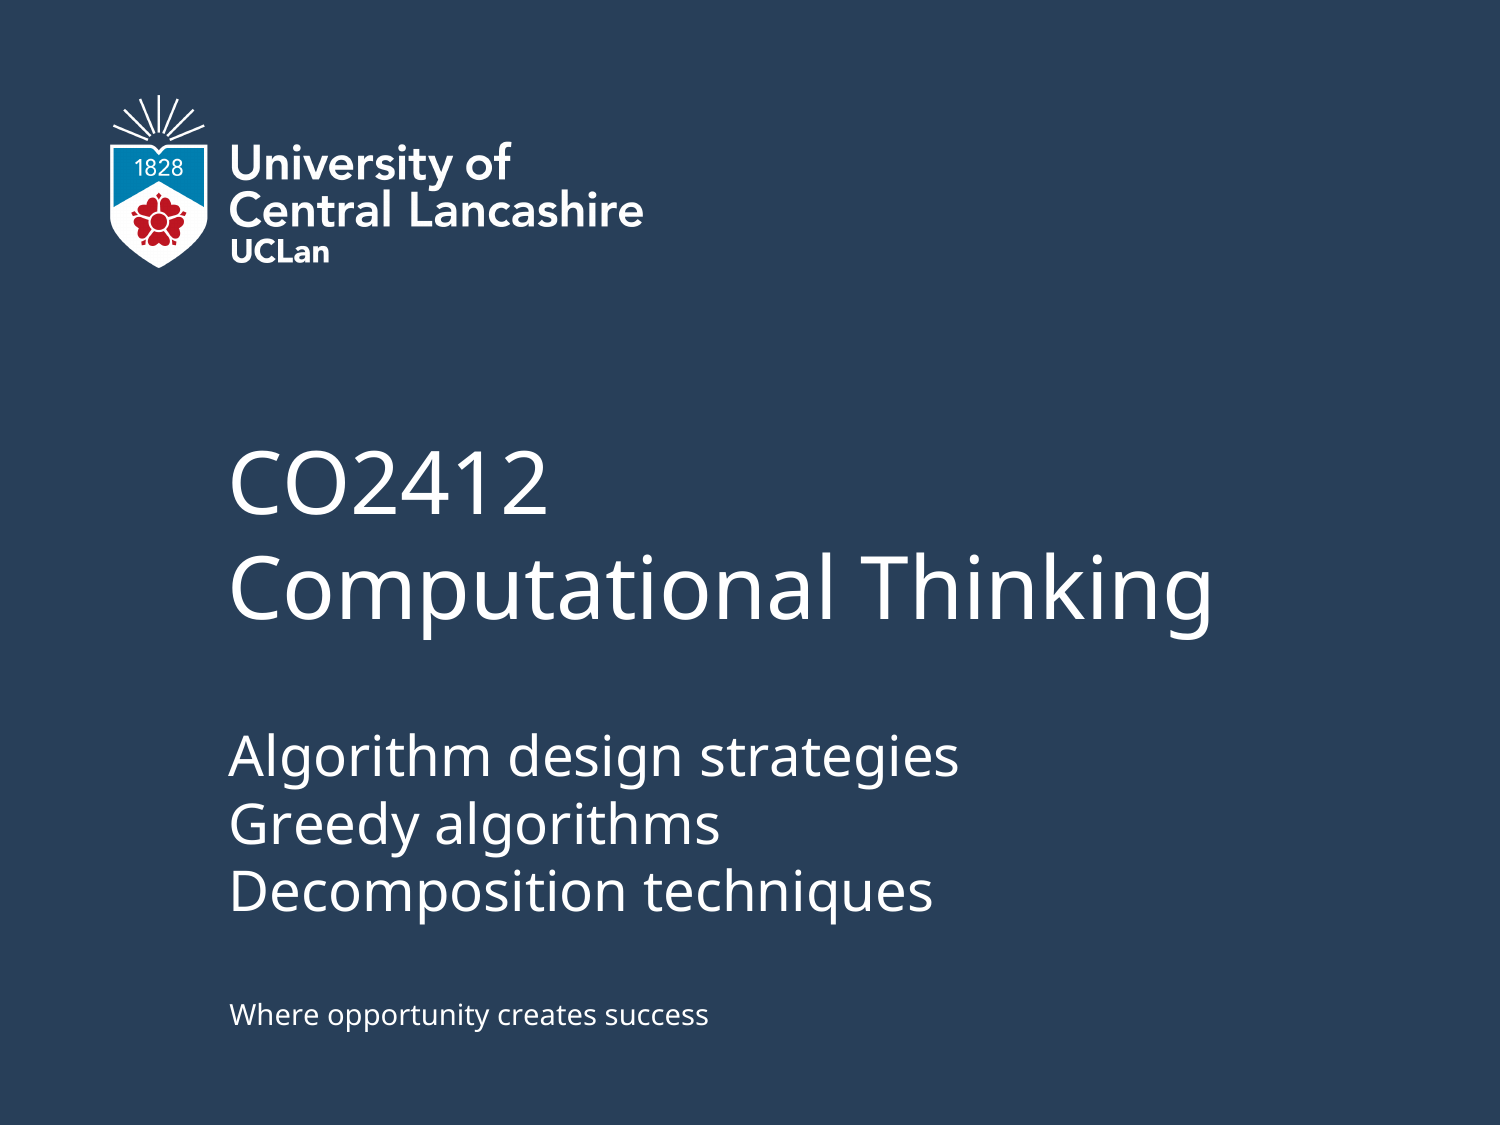

CO2412
Computational Thinking
Algorithm design strategies
Greedy algorithms
Decomposition techniques